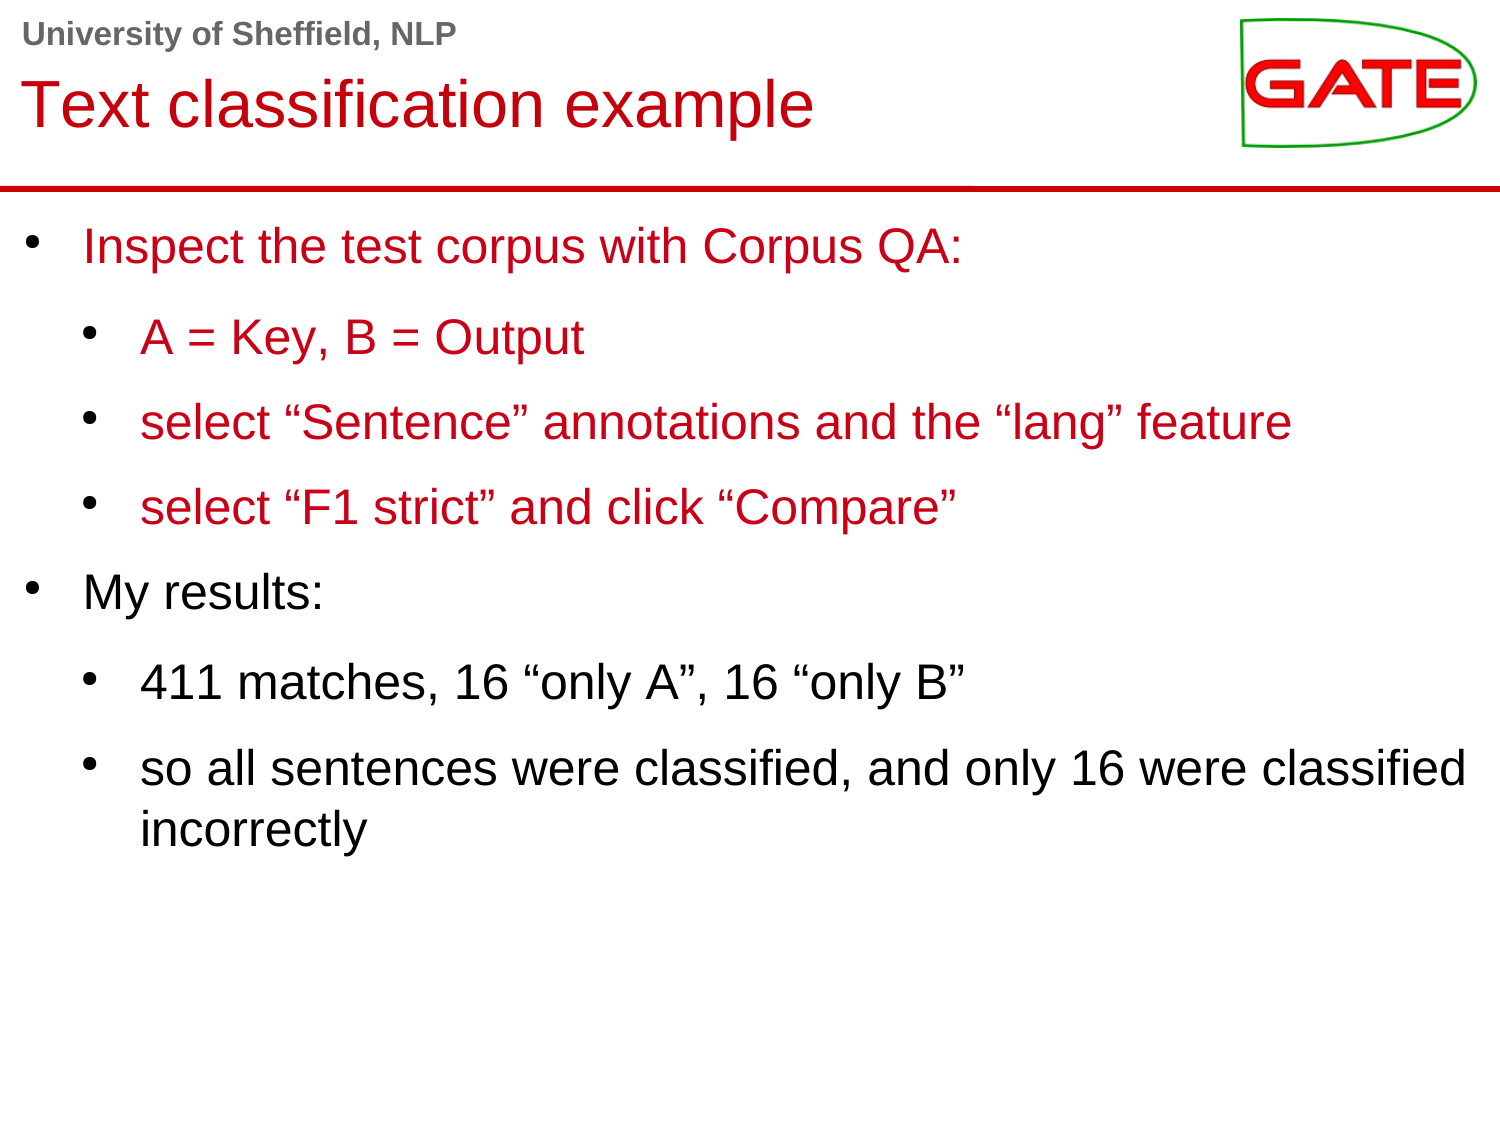

# Text classification example
Inspect the test corpus with Corpus QA:
A = Key, B = Output
select “Sentence” annotations and the “lang” feature
select “F1 strict” and click “Compare”
My results:
411 matches, 16 “only A”, 16 “only B”
so all sentences were classified, and only 16 were classified incorrectly